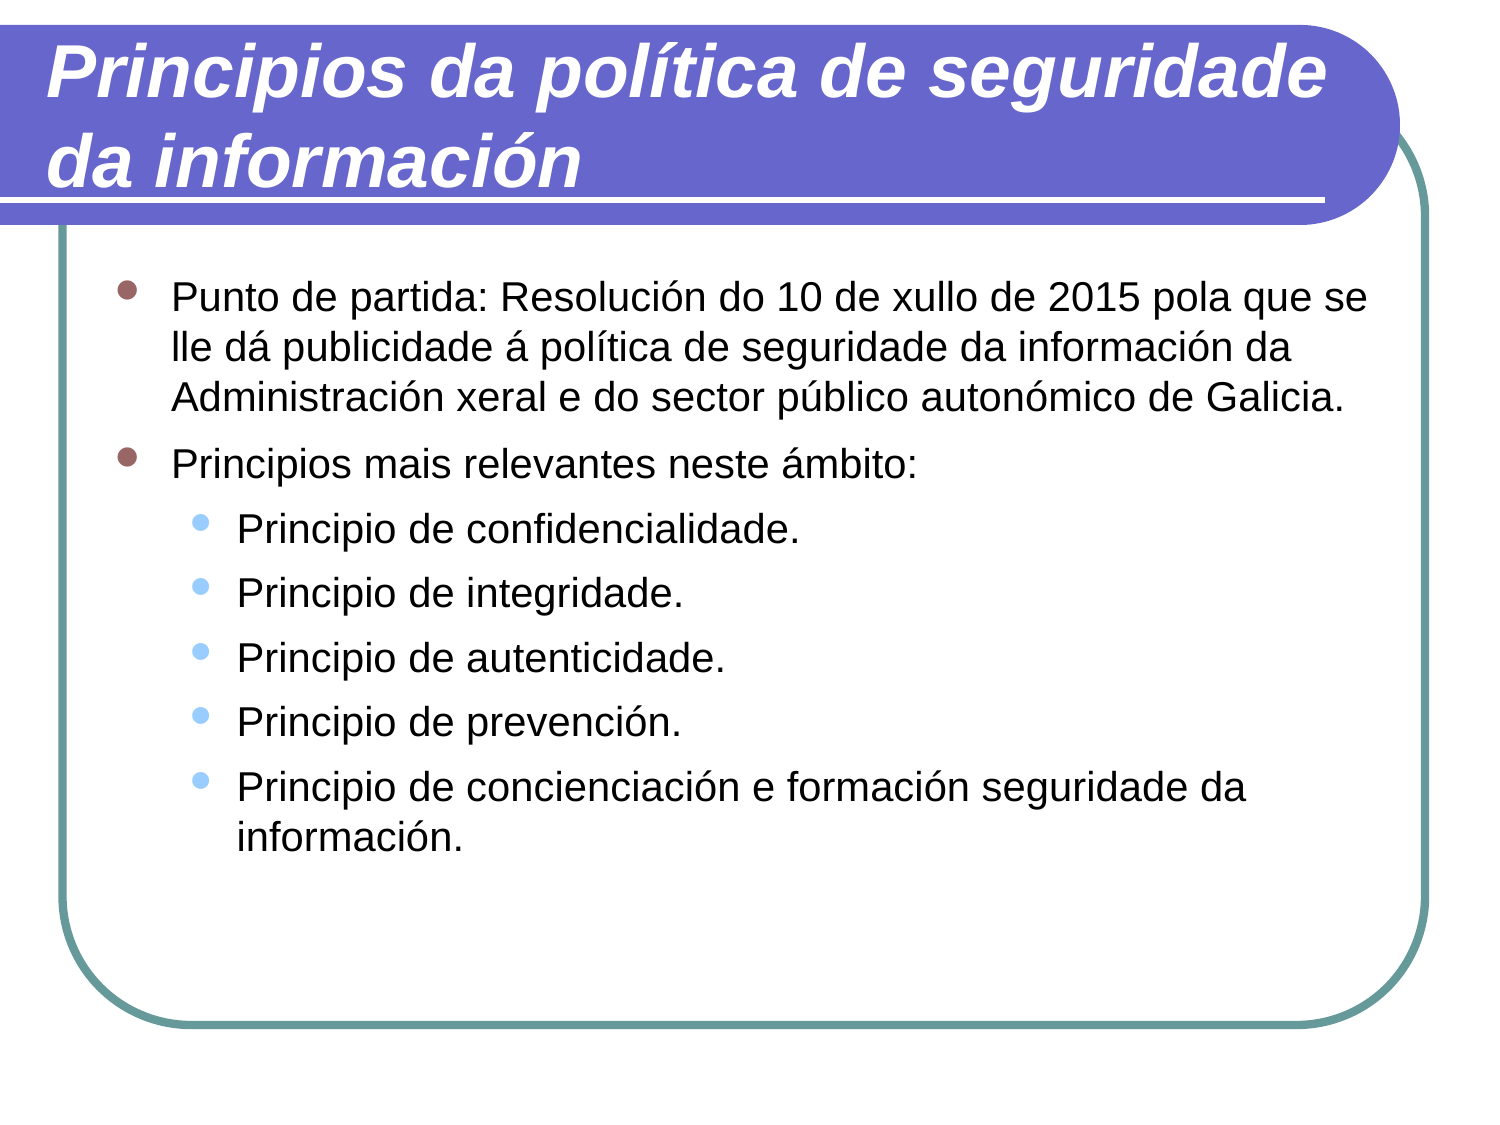

# Principios da política de seguridade da información
Punto de partida: Resolución do 10 de xullo de 2015 pola que se lle dá publicidade á política de seguridade da información da Administración xeral e do sector público autonómico de Galicia.
Principios mais relevantes neste ámbito:
Principio de confidencialidade.
Principio de integridade.
Principio de autenticidade.
Principio de prevención.
Principio de concienciación e formación seguridade da información.